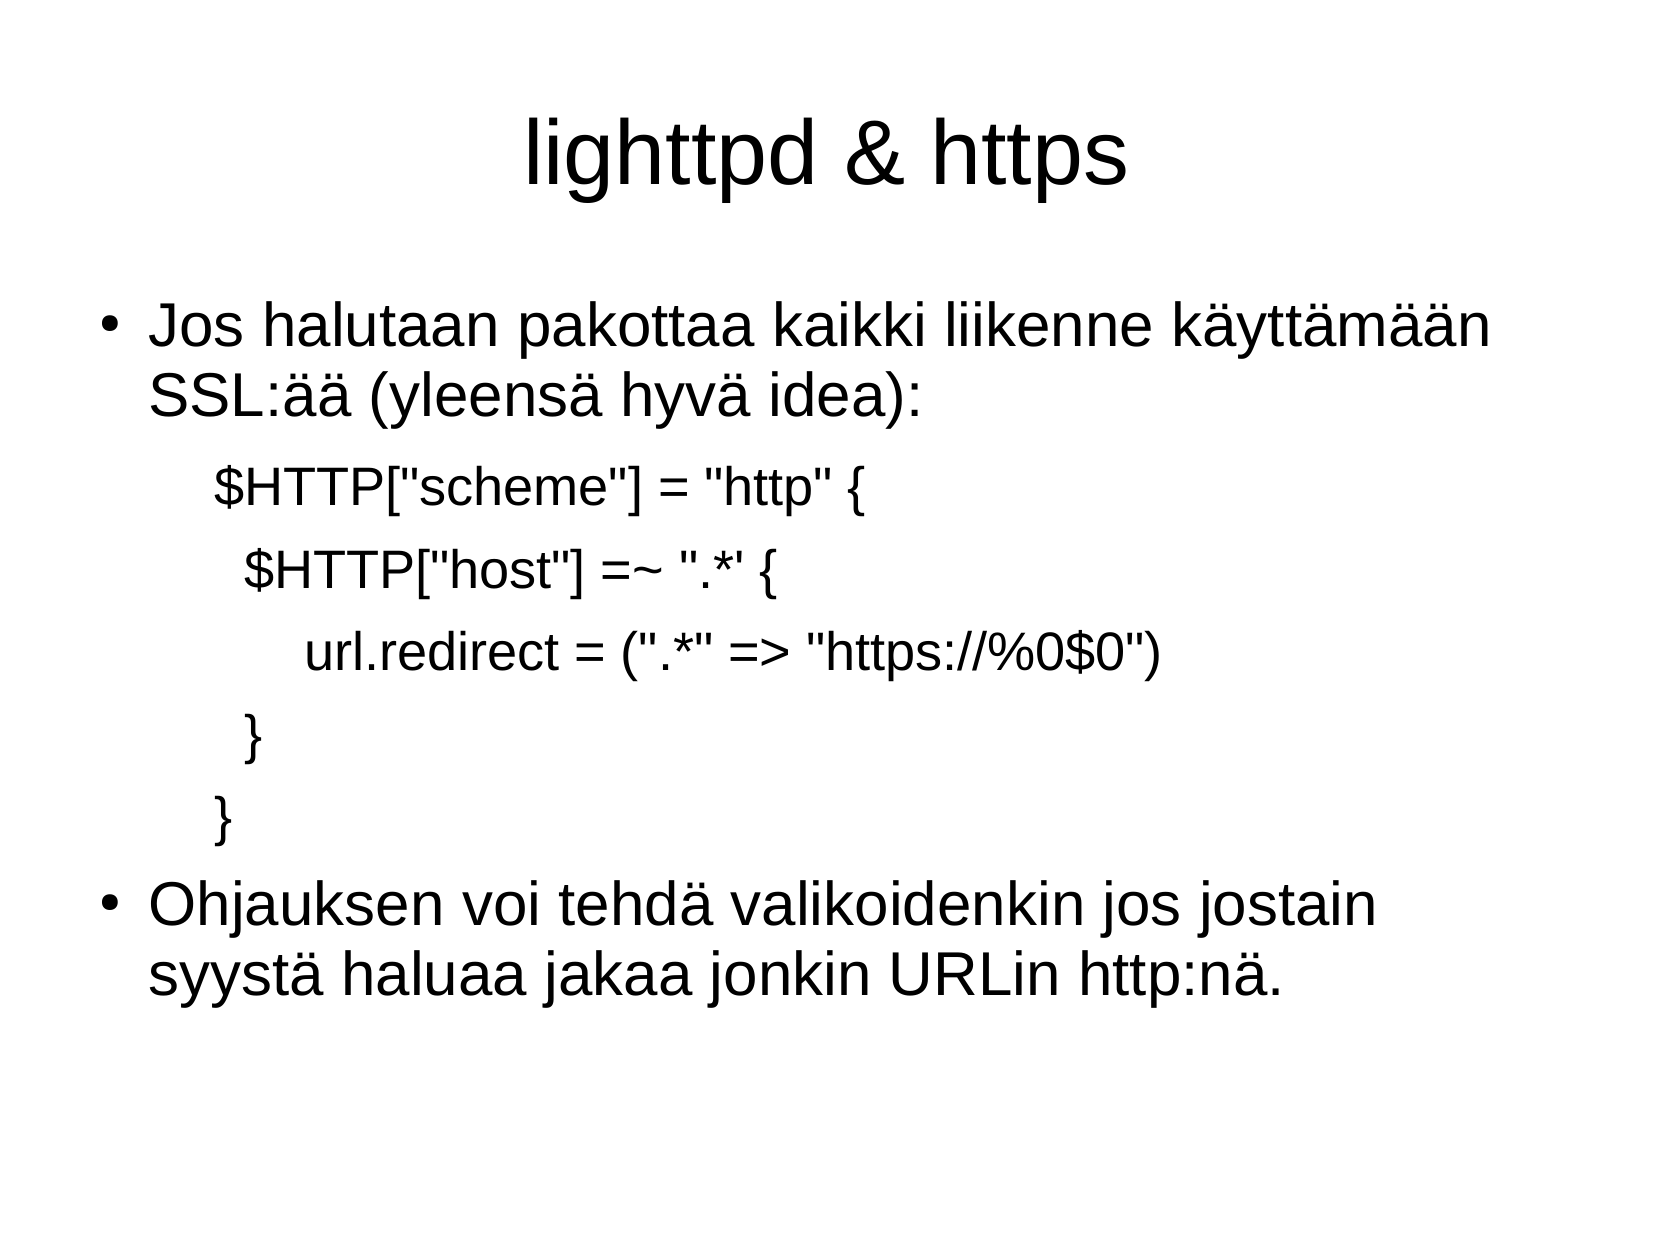

# lighttpd & https
Jos halutaan pakottaa kaikki liikenne käyttämään SSL:ää (yleensä hyvä idea):
$HTTP["scheme"] = "http" {
 $HTTP["host"] =~ ".*' {
 url.redirect = (".*" => "https://%0$0")
 }
}
Ohjauksen voi tehdä valikoidenkin jos jostain syystä haluaa jakaa jonkin URLin http:nä.